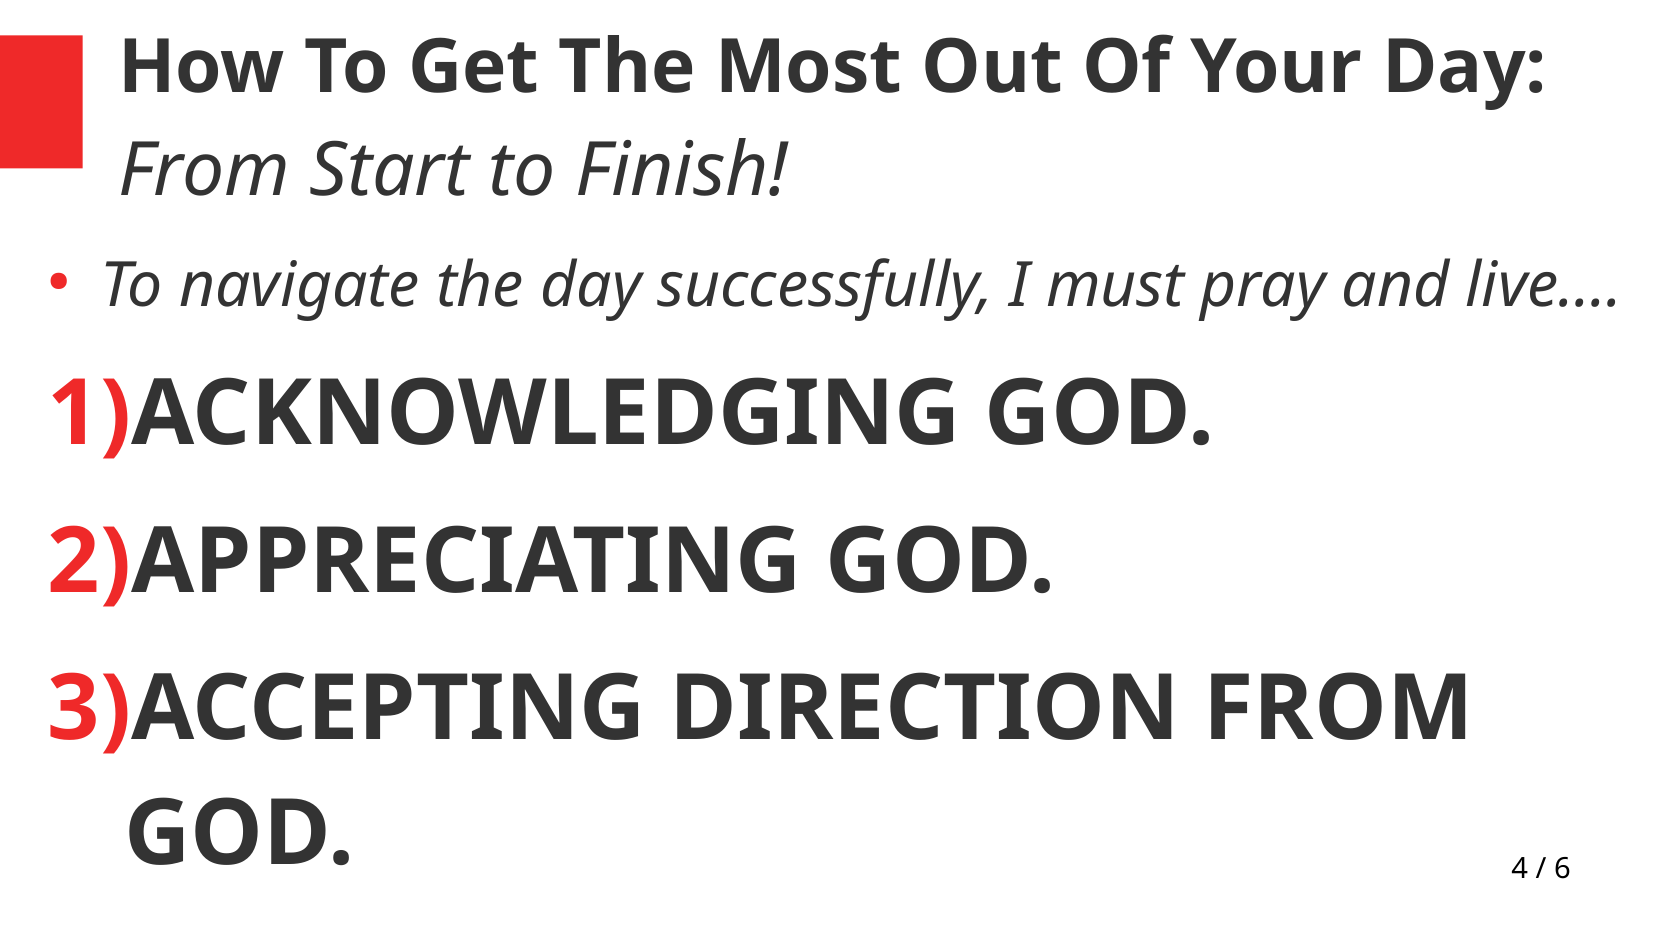

# How To Get The Most Out Of Your Day: From Start to Finish!
To navigate the day successfully, I must pray and live….
ACKNOWLEDGING GOD.
APPRECIATING GOD.
ACCEPTING DIRECTION FROM GOD.
4